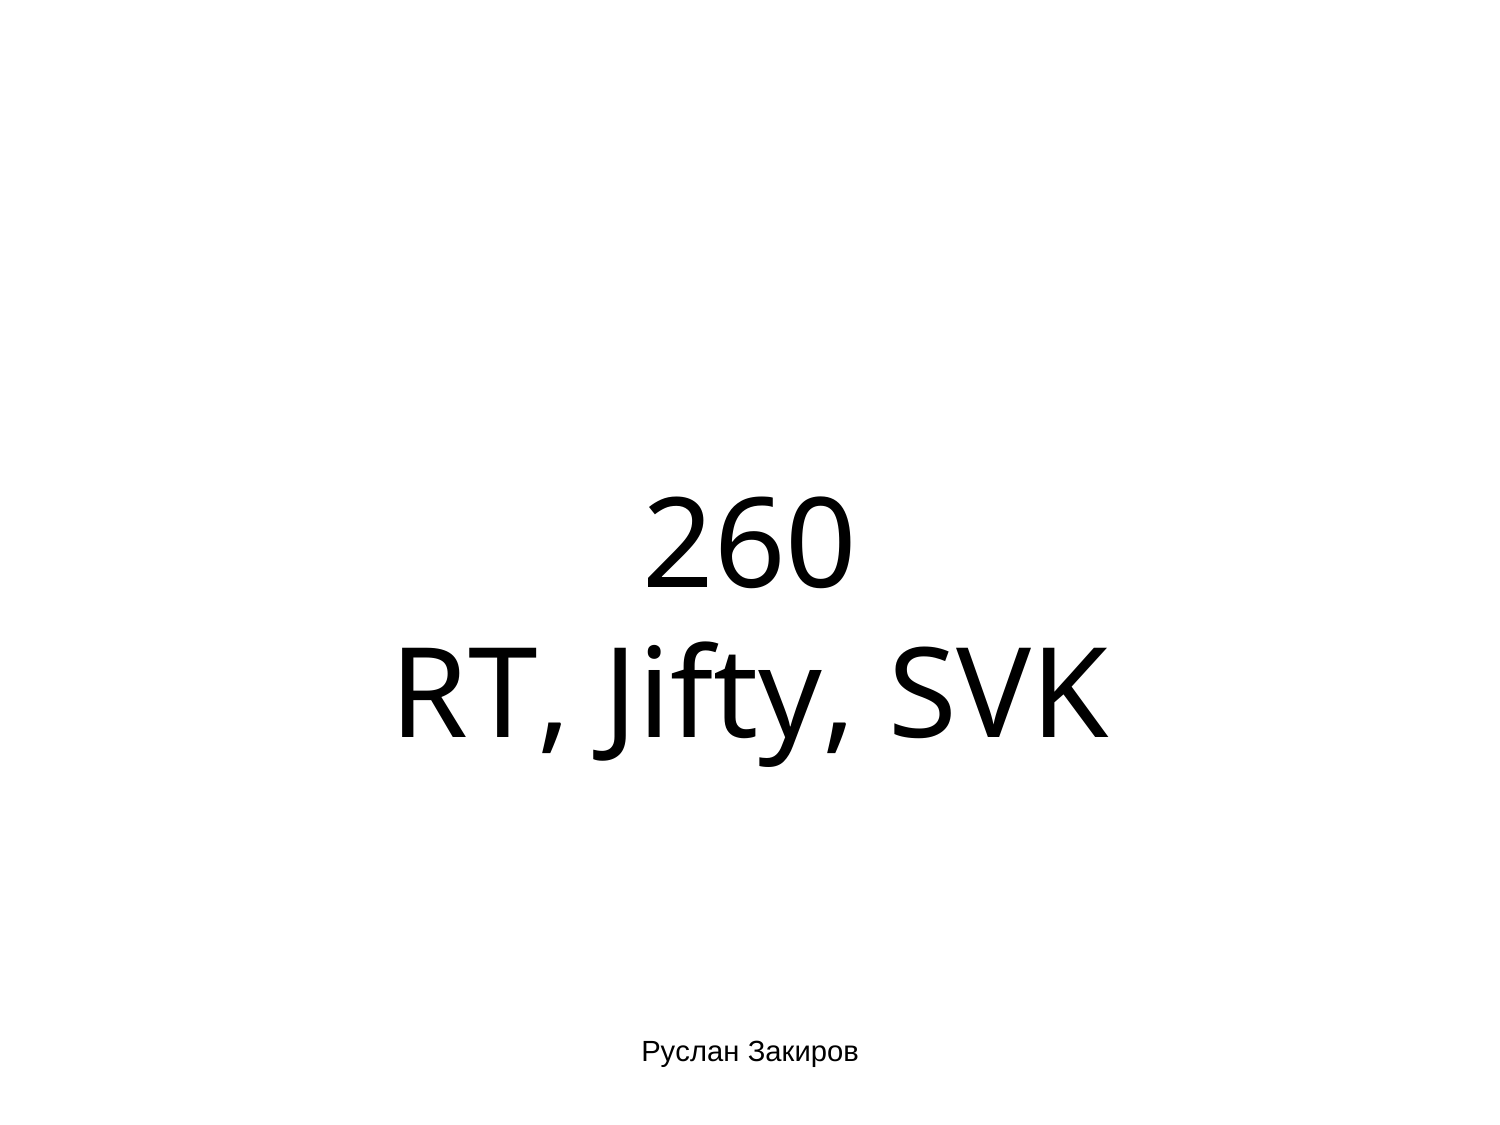

# 260 RT, Jifty, SVK
Руслан Закиров